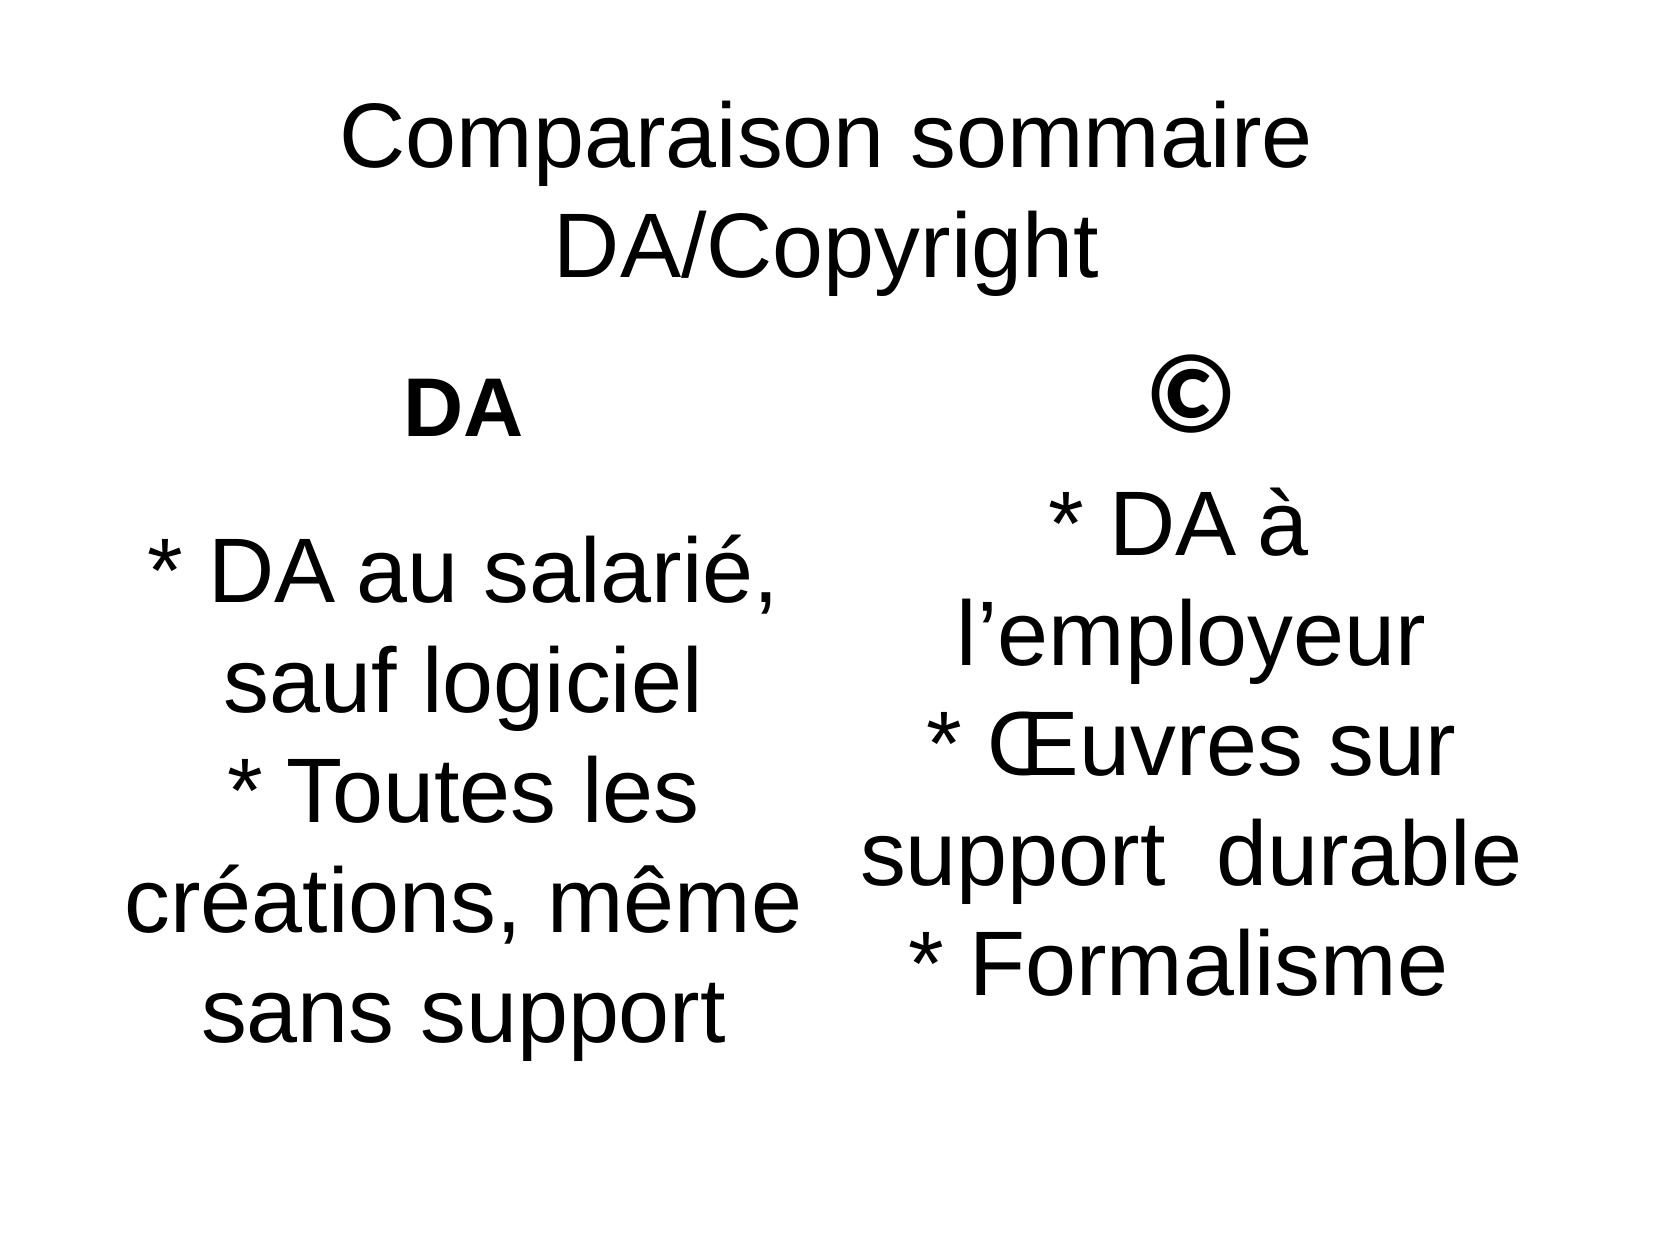

# Comparaison sommaire DA/Copyright
DA
©
* DA à
l’employeur
* Œuvres sur support durable
* Formalisme
* DA au salarié, sauf logiciel
* Toutes les créations, même sans support